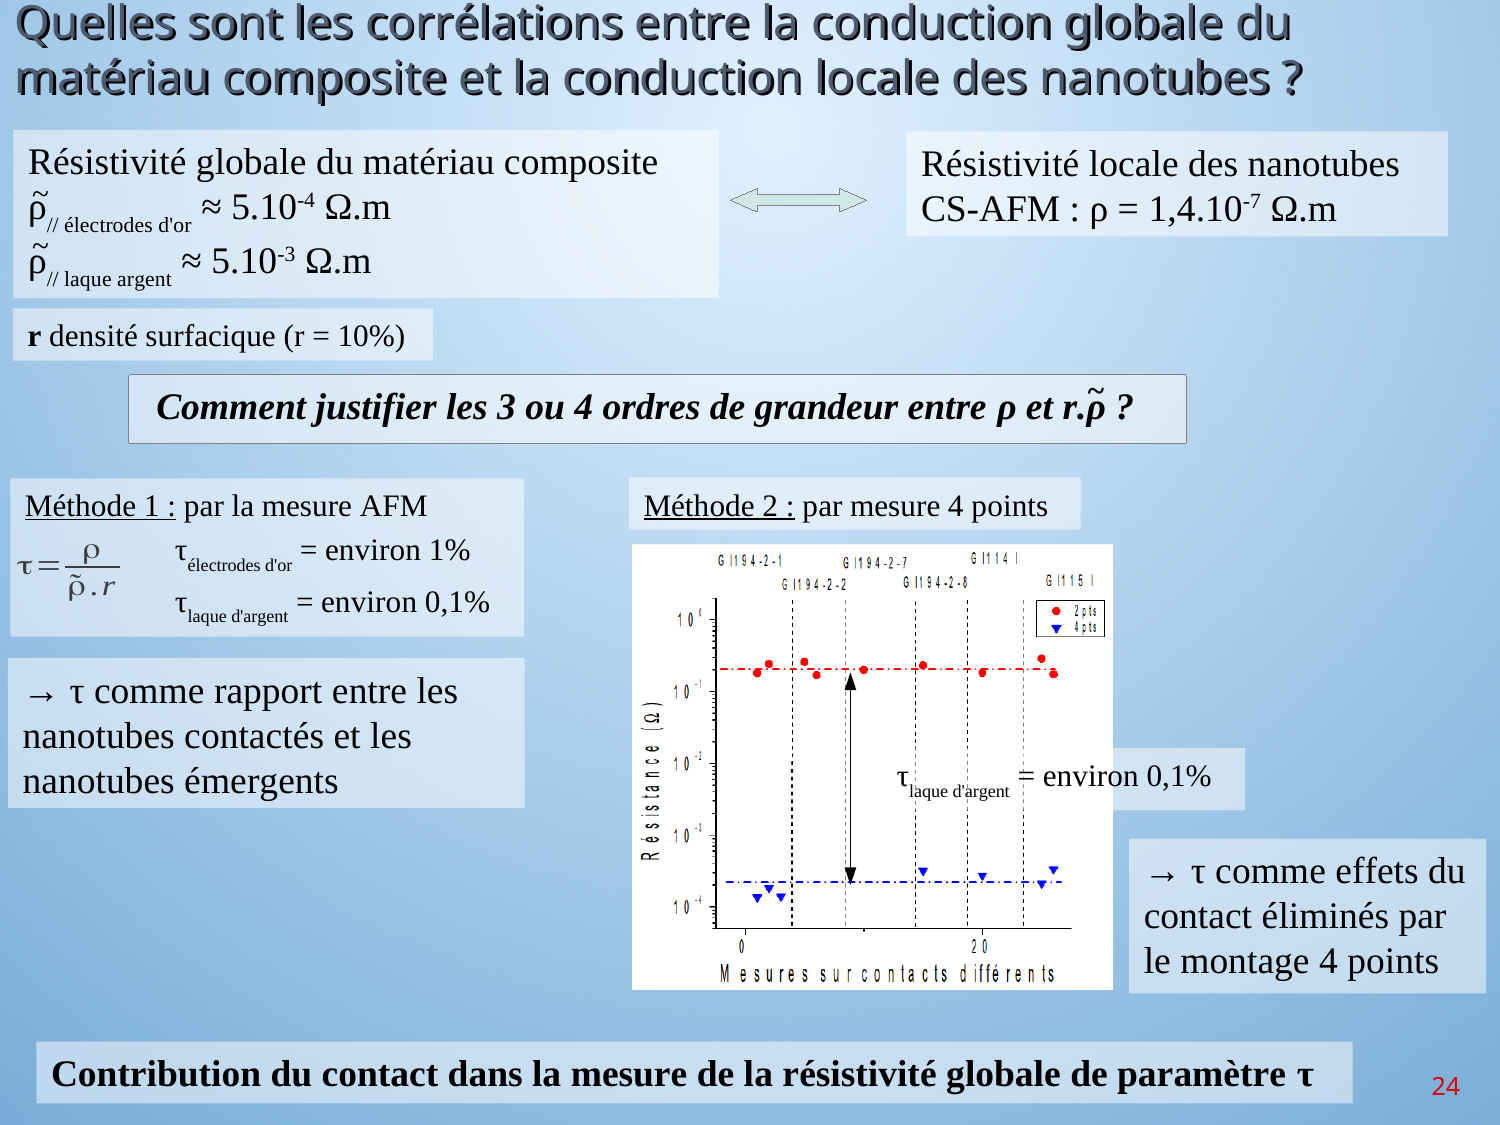

Quelles sont les corrélations entre la conduction globale du matériau composite et la conduction locale des nanotubes ?
Résistivité globale du matériau composite
ρ// électrodes d'or ≈ 5.10-4 Ω.m
ρ// laque argent ≈ 5.10-3 Ω.m
~
~
Résistivité locale des nanotubes
CS-AFM : ρ = 1,4.10-7 Ω.m
r densité surfacique (r = 10%)
~
Comment justifier les 3 ou 4 ordres de grandeur entre ρ et r.ρ ?
Méthode 2 : par mesure 4 points
Méthode 1 : par la mesure AFM
	τélectrodes d'or = environ 1%
	τlaque d'argent = environ 0,1%
τlaque d'argent = environ 0,1%
→ τ comme rapport entre les nanotubes contactés et les nanotubes émergents
→ τ comme effets du contact éliminés par le montage 4 points
Contribution du contact dans la mesure de la résistivité globale de paramètre τ